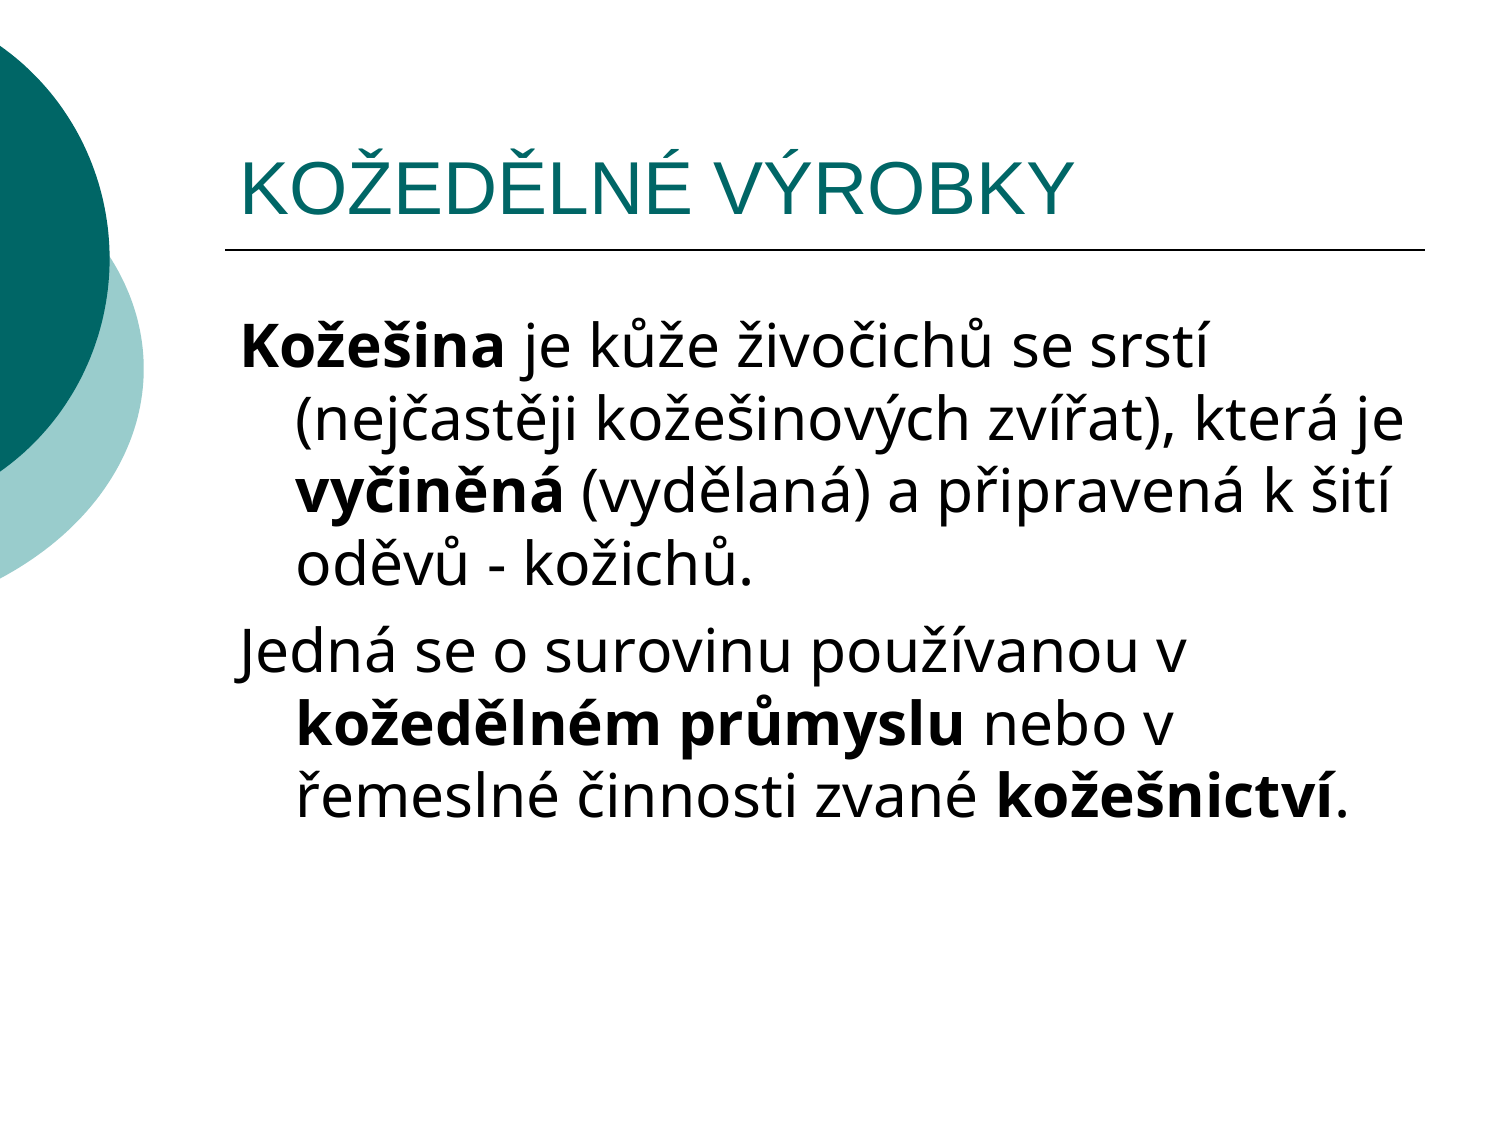

# KOŽEDĚLNÉ VÝROBKY
Kožešina je kůže živočichů se srstí (nejčastěji kožešinových zvířat), která je vyčiněná (vydělaná) a připravená k šití oděvů - kožichů.
Jedná se o surovinu používanou v kožedělném průmyslu nebo v řemeslné činnosti zvané kožešnictví.